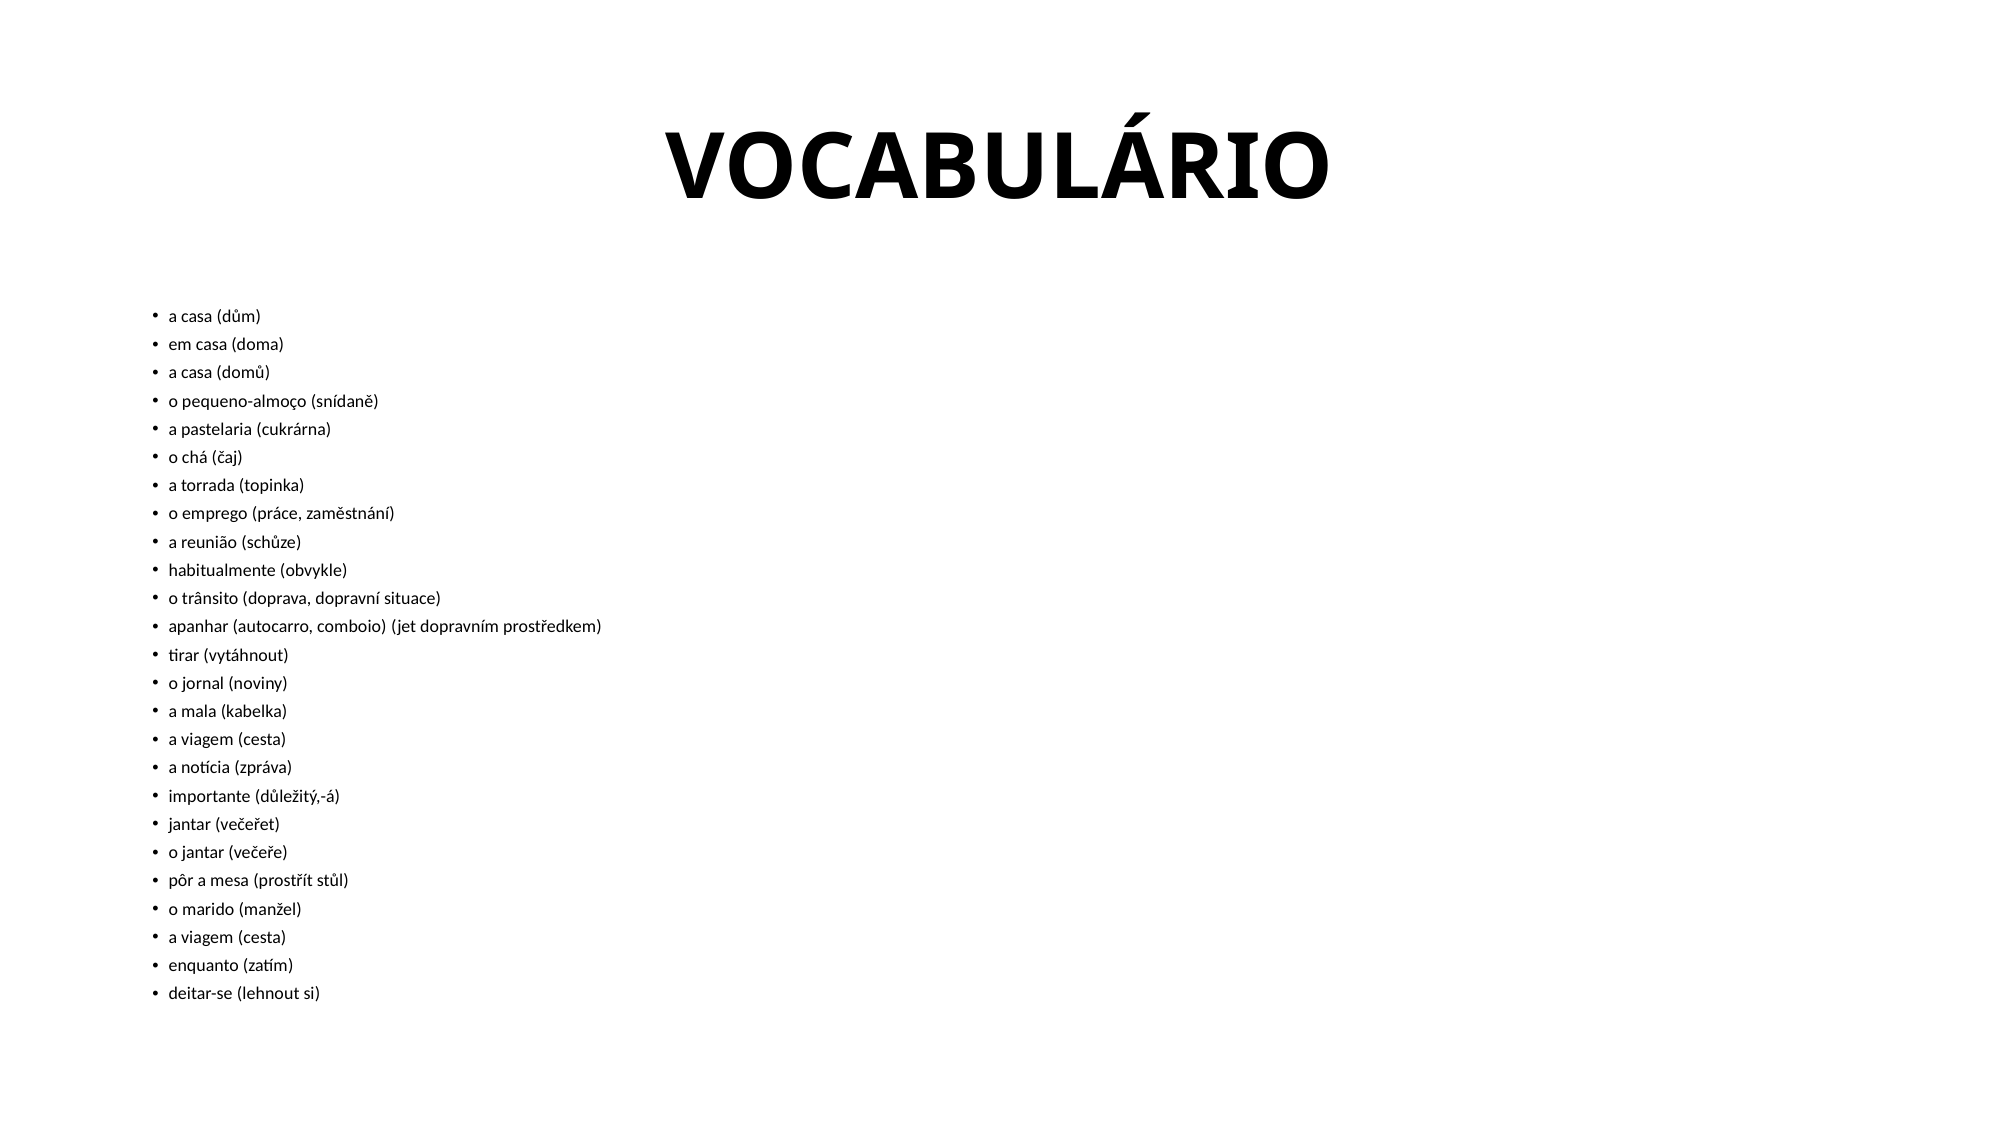

# VOCABULÁRIO
a casa (dům)
em casa (doma)
a casa (domů)
o pequeno-almoço (snídaně)
a pastelaria (cukrárna)
o chá (čaj)
a torrada (topinka)
o emprego (práce, zaměstnání)
a reunião (schůze)
habitualmente (obvykle)
o trânsito (doprava, dopravní situace)
apanhar (autocarro, comboio) (jet dopravním prostředkem)
tirar (vytáhnout)
o jornal (noviny)
a mala (kabelka)
a viagem (cesta)
a notícia (zpráva)
importante (důležitý,-á)
jantar (večeřet)
o jantar (večeře)
pôr a mesa (prostřít stůl)
o marido (manžel)
a viagem (cesta)
enquanto (zatím)
deitar-se (lehnout si)